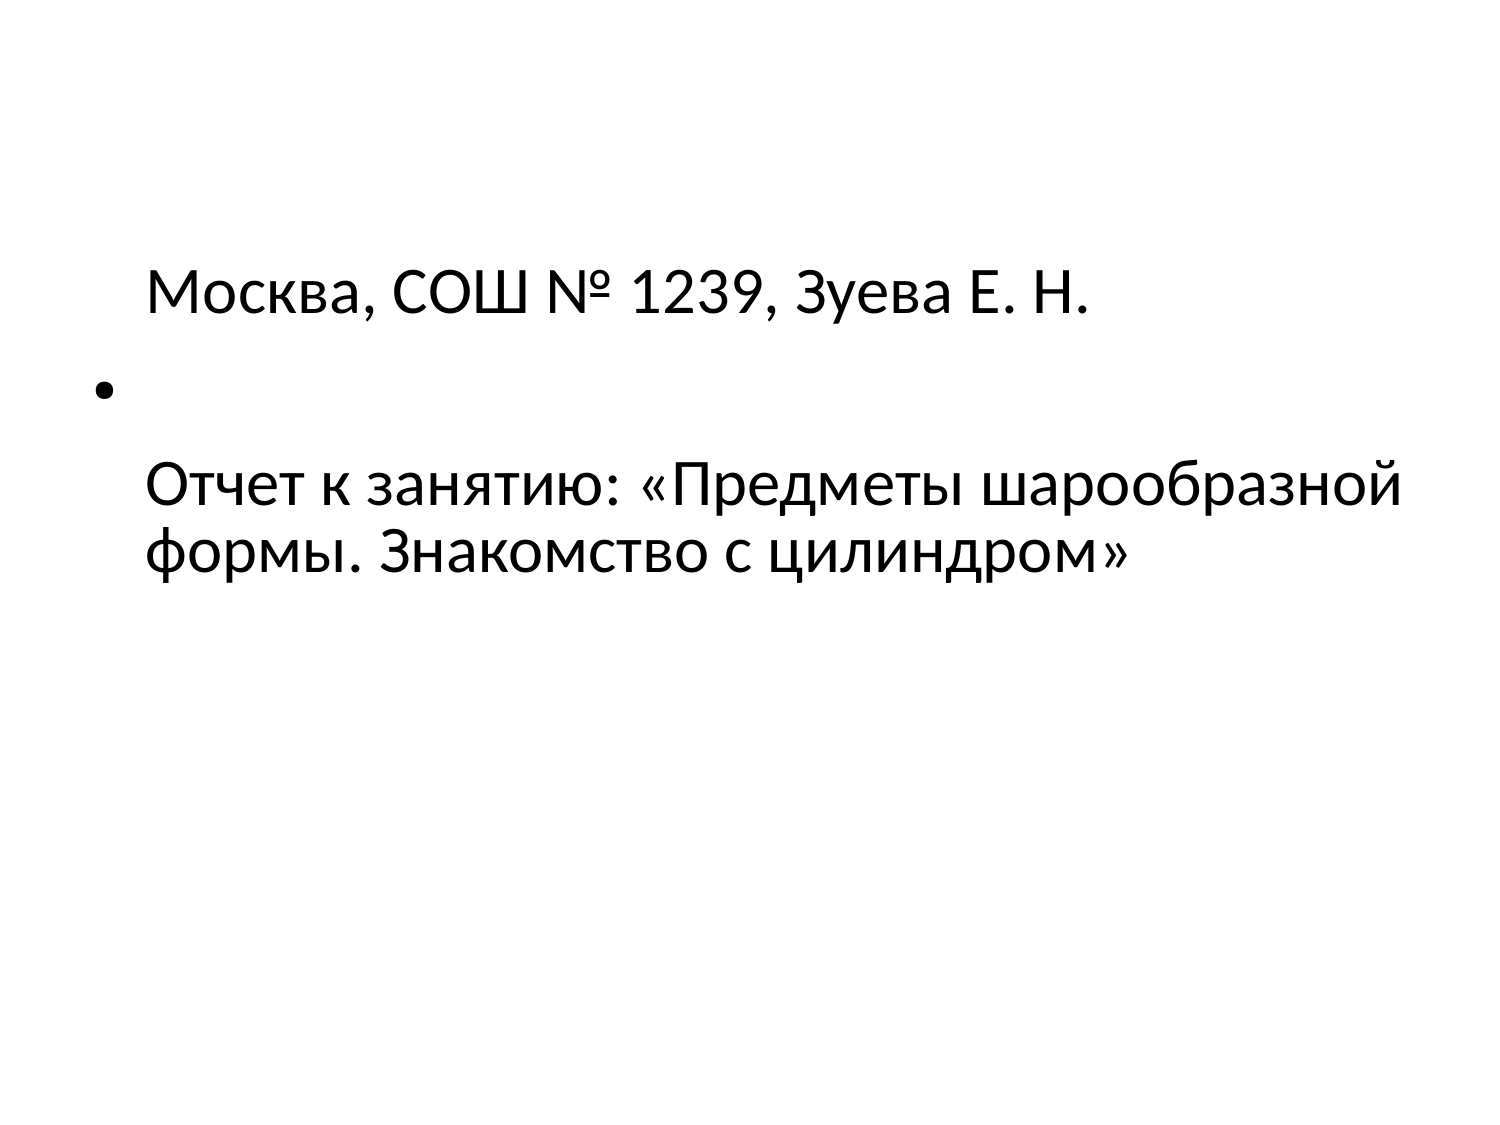

# Москва, СОШ № 1239, Зуева Е. Н.
Отчет к занятию: «Предметы шарообразной формы. Знакомство с цилиндром»